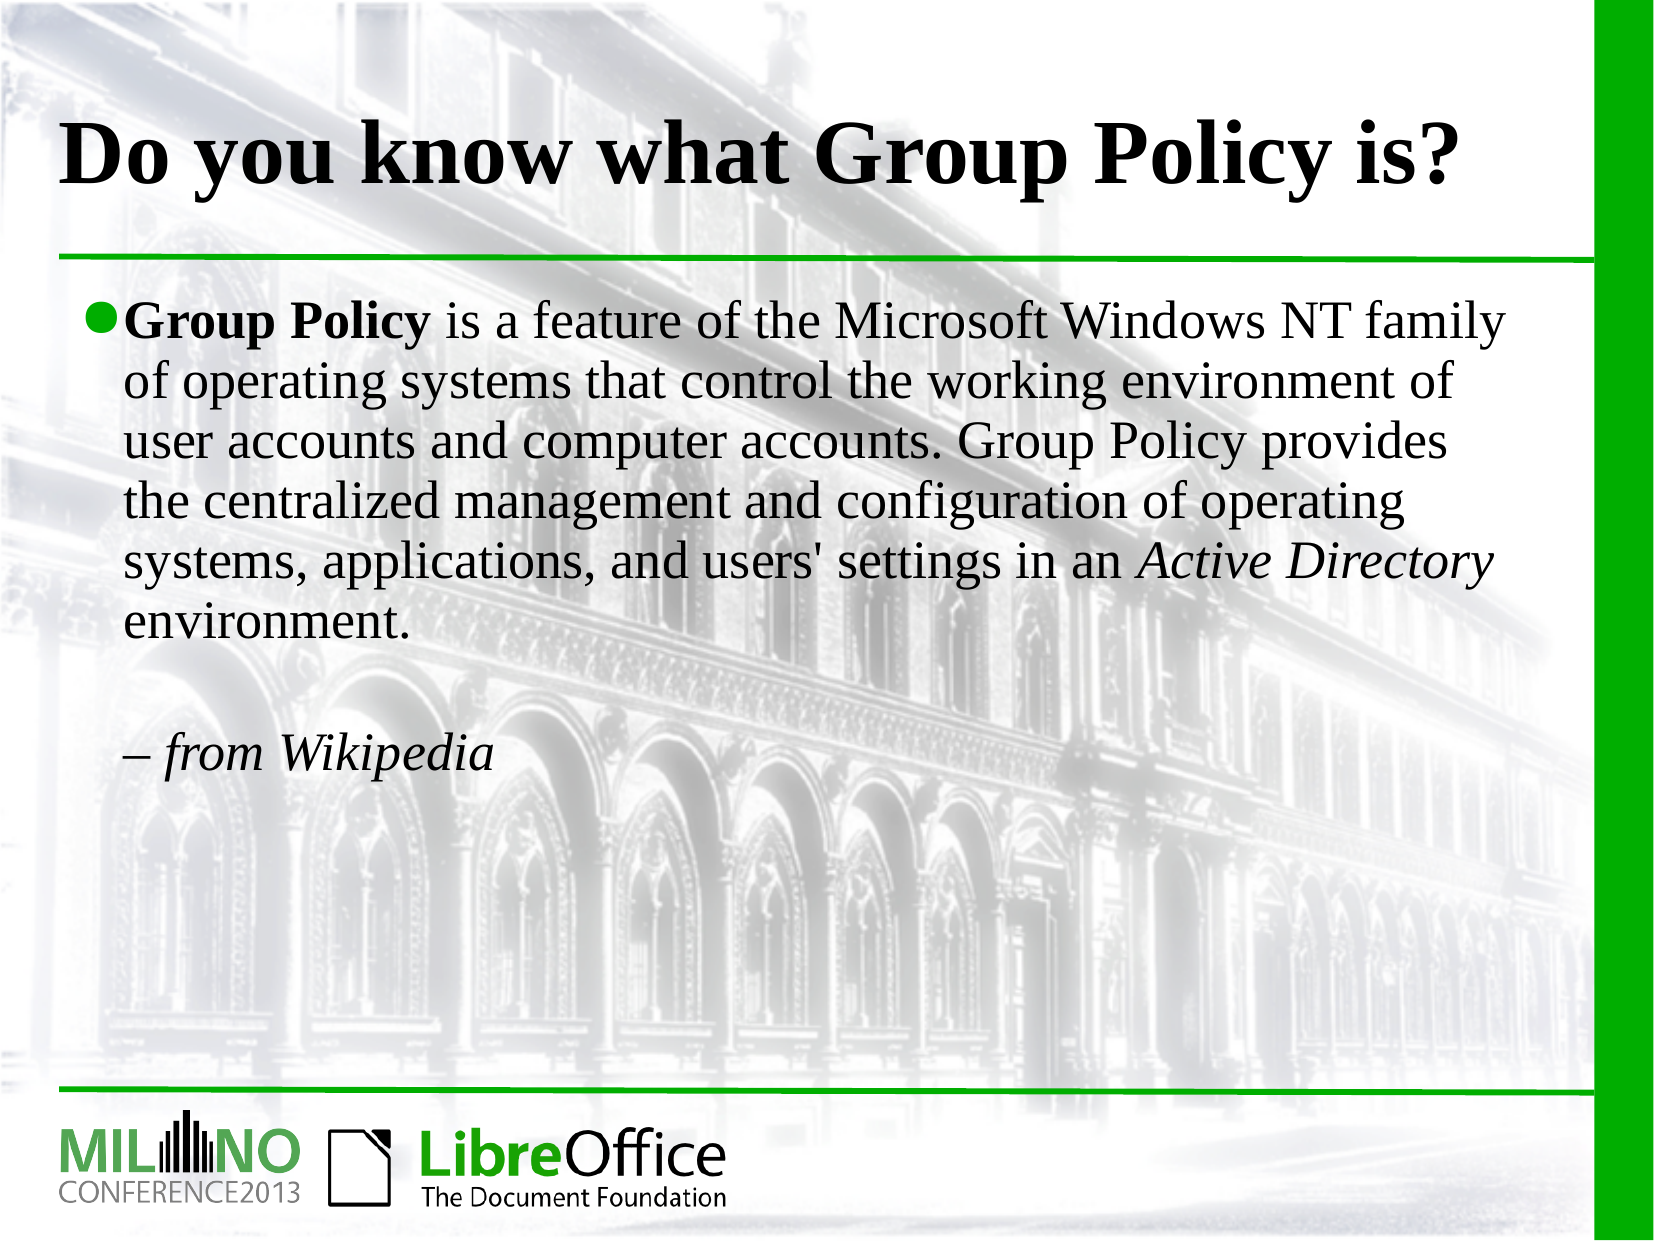

# Do you know what Group Policy is?
Group Policy is a feature of the Microsoft Windows NT family of operating systems that control the working environment of user accounts and computer accounts. Group Policy provides the centralized management and configuration of operating systems, applications, and users' settings in an Active Directory environment.
– from Wikipedia